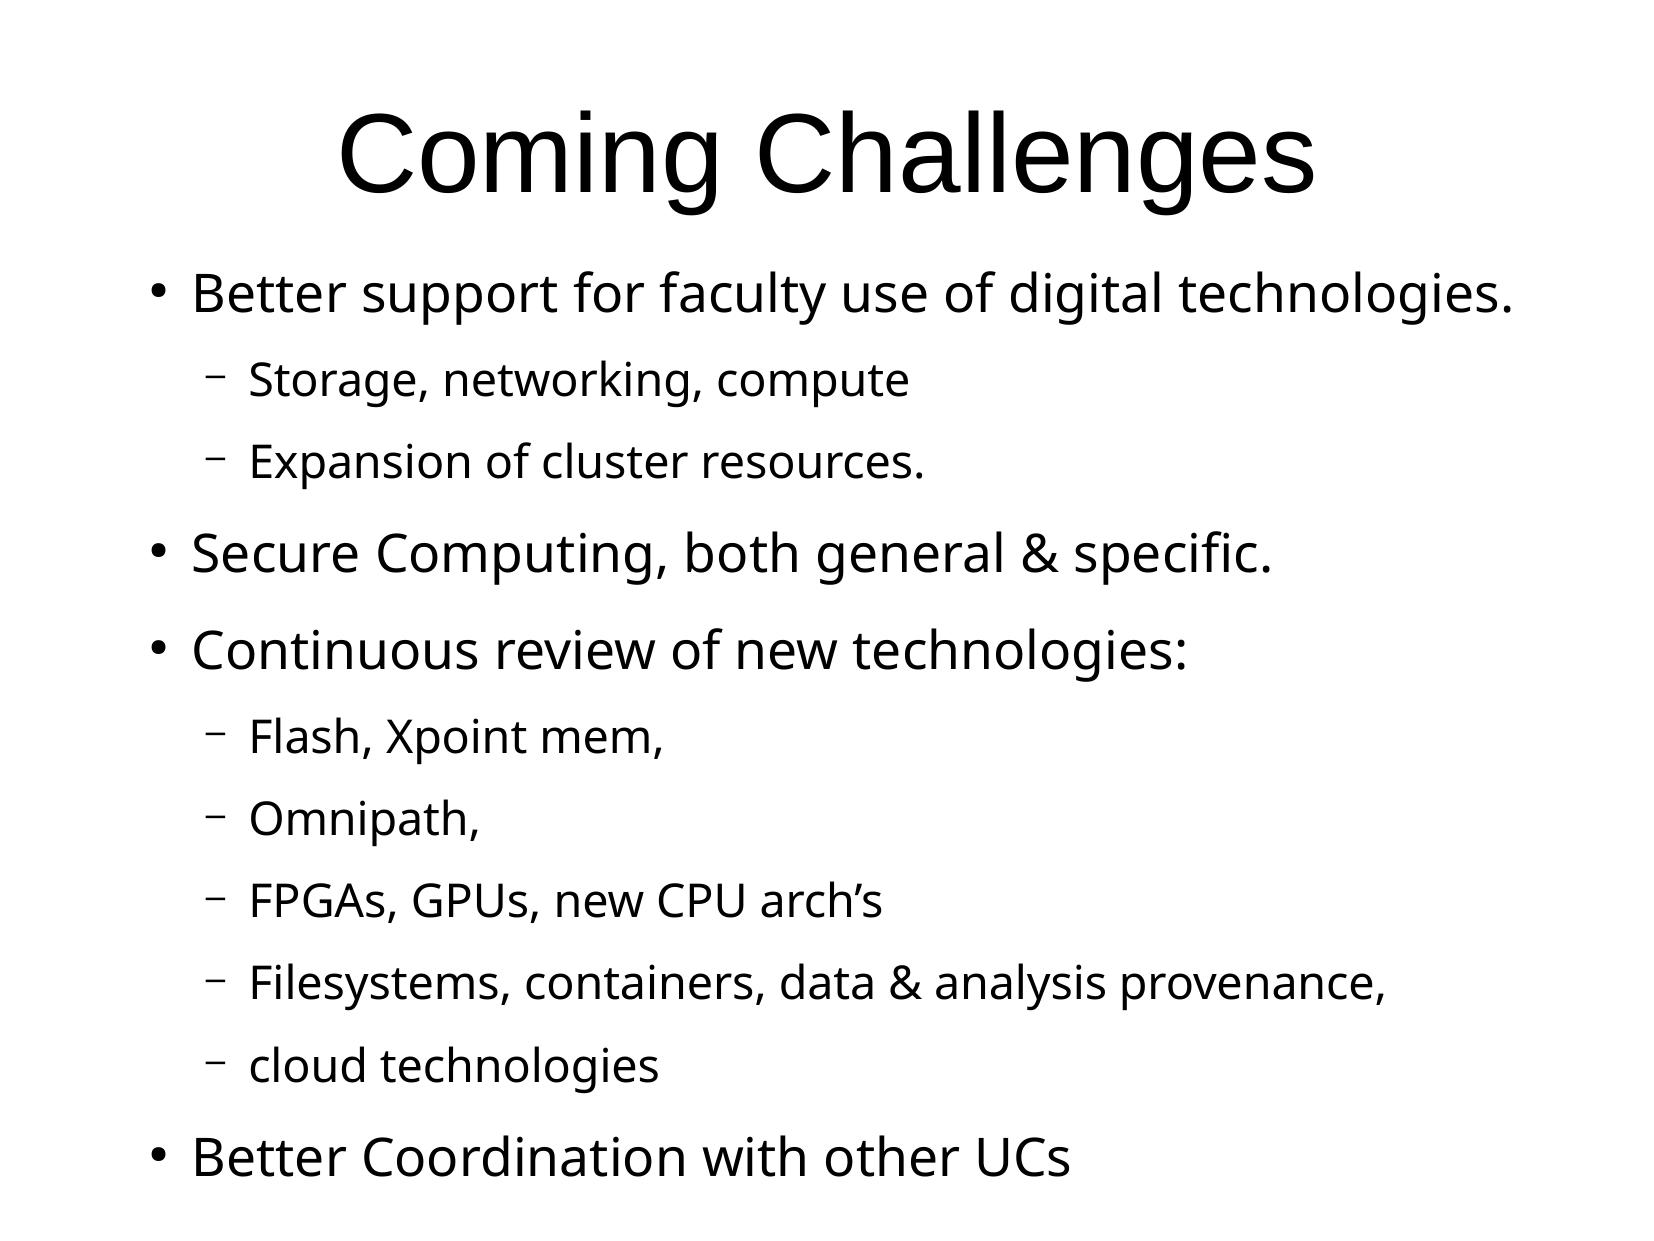

# Coming Challenges
Better support for faculty use of digital technologies.
Storage, networking, compute
Expansion of cluster resources.
Secure Computing, both general & specific.
Continuous review of new technologies:
Flash, Xpoint mem,
Omnipath,
FPGAs, GPUs, new CPU arch’s
Filesystems, containers, data & analysis provenance,
cloud technologies
Better Coordination with other UCs